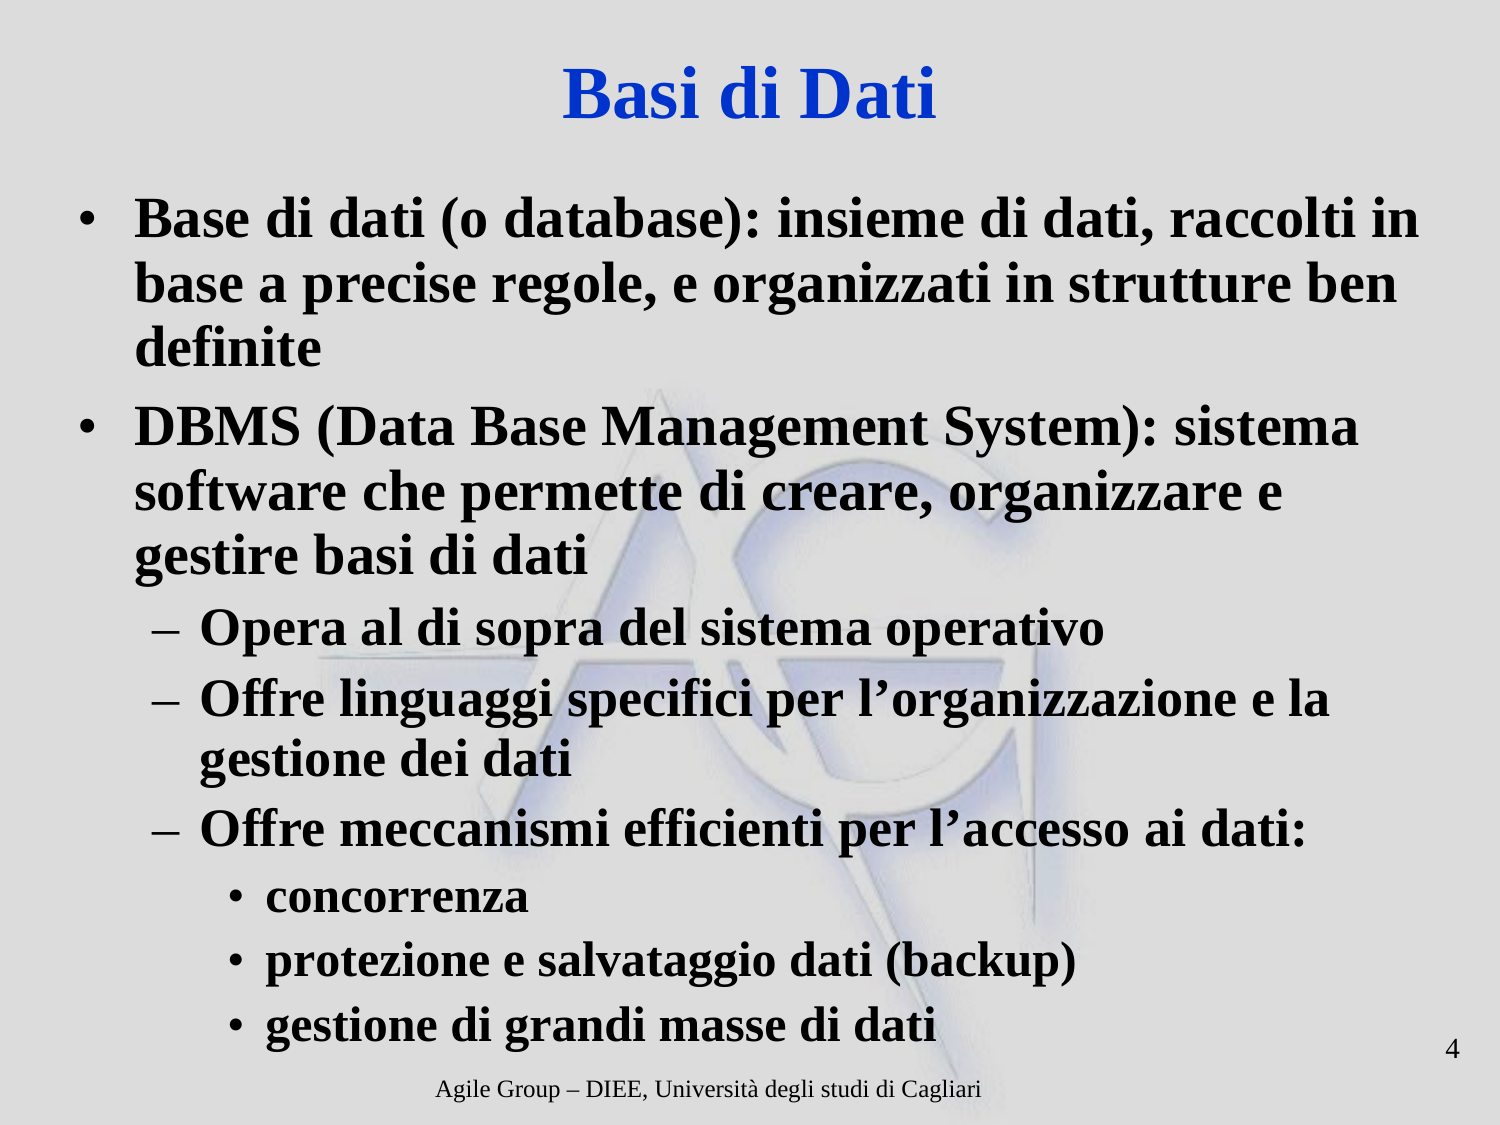

# Basi di Dati
Base di dati (o database): insieme di dati, raccolti in base a precise regole, e organizzati in strutture ben definite
DBMS (Data Base Management System): sistema software che permette di creare, organizzare e gestire basi di dati
Opera al di sopra del sistema operativo
Offre linguaggi specifici per l’organizzazione e la gestione dei dati
Offre meccanismi efficienti per l’accesso ai dati:
concorrenza
protezione e salvataggio dati (backup)
gestione di grandi masse di dati
4